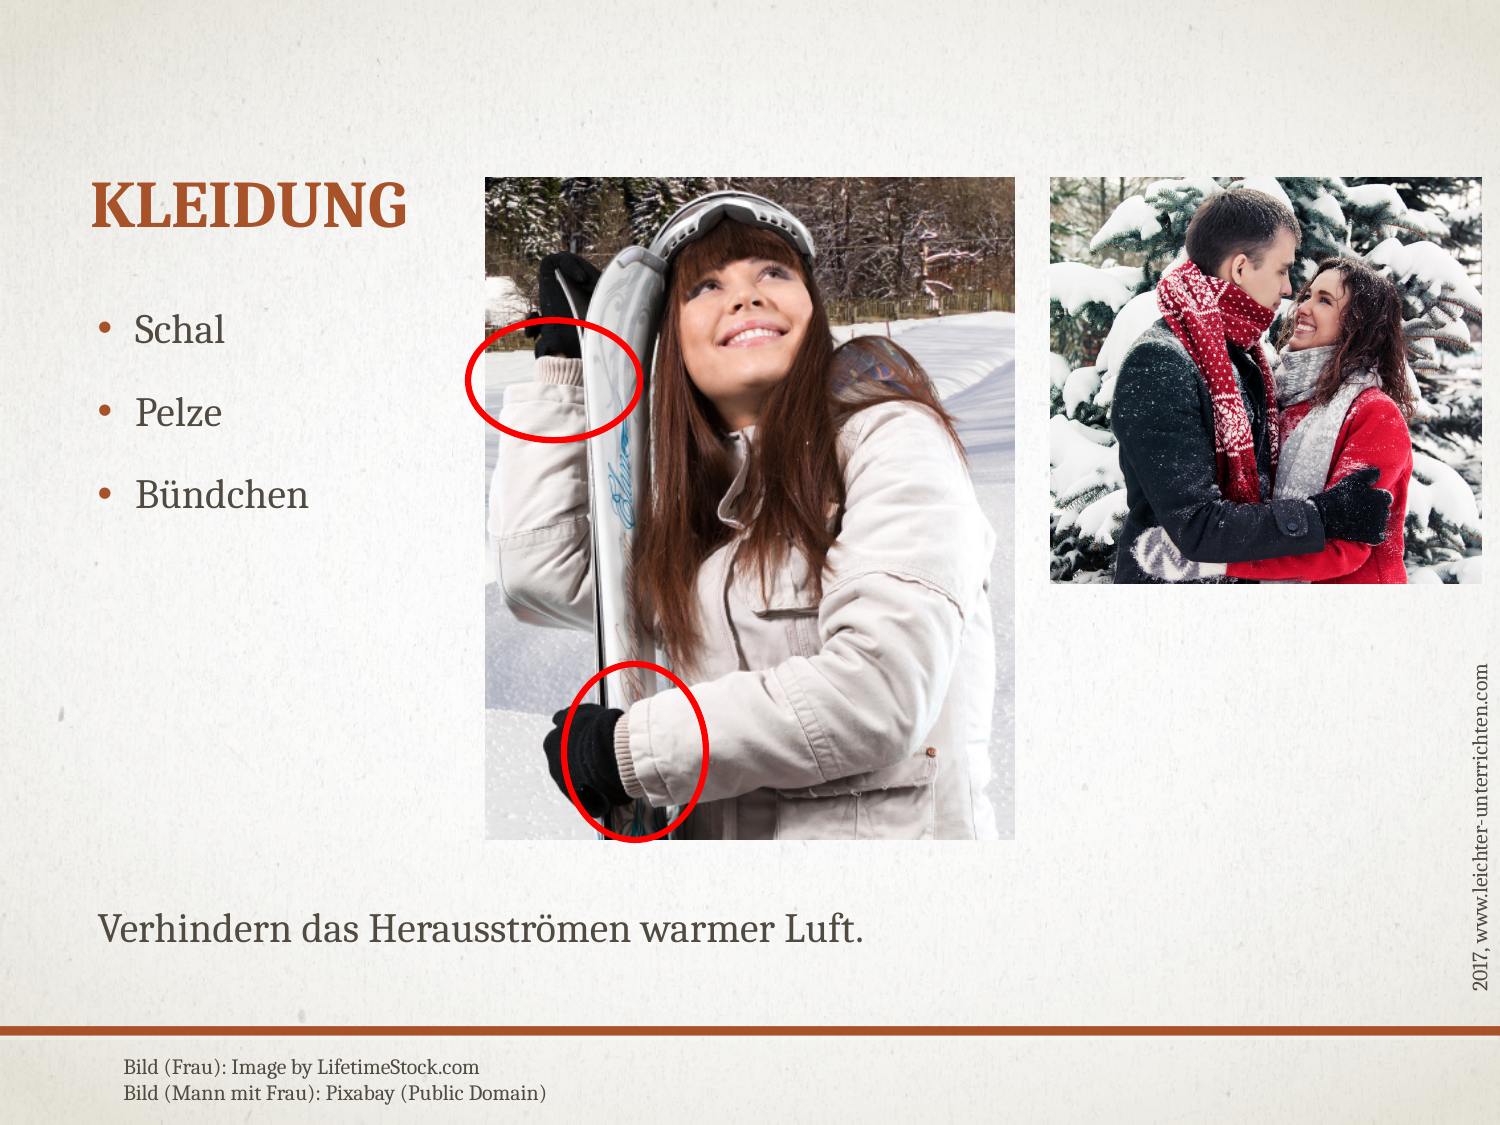

# Kleidung
Schal
Pelze
Bündchen
Verhindern das Herausströmen warmer Luft.
Bild (Frau): Image by LifetimeStock.com
Bild (Mann mit Frau): Pixabay (Public Domain)